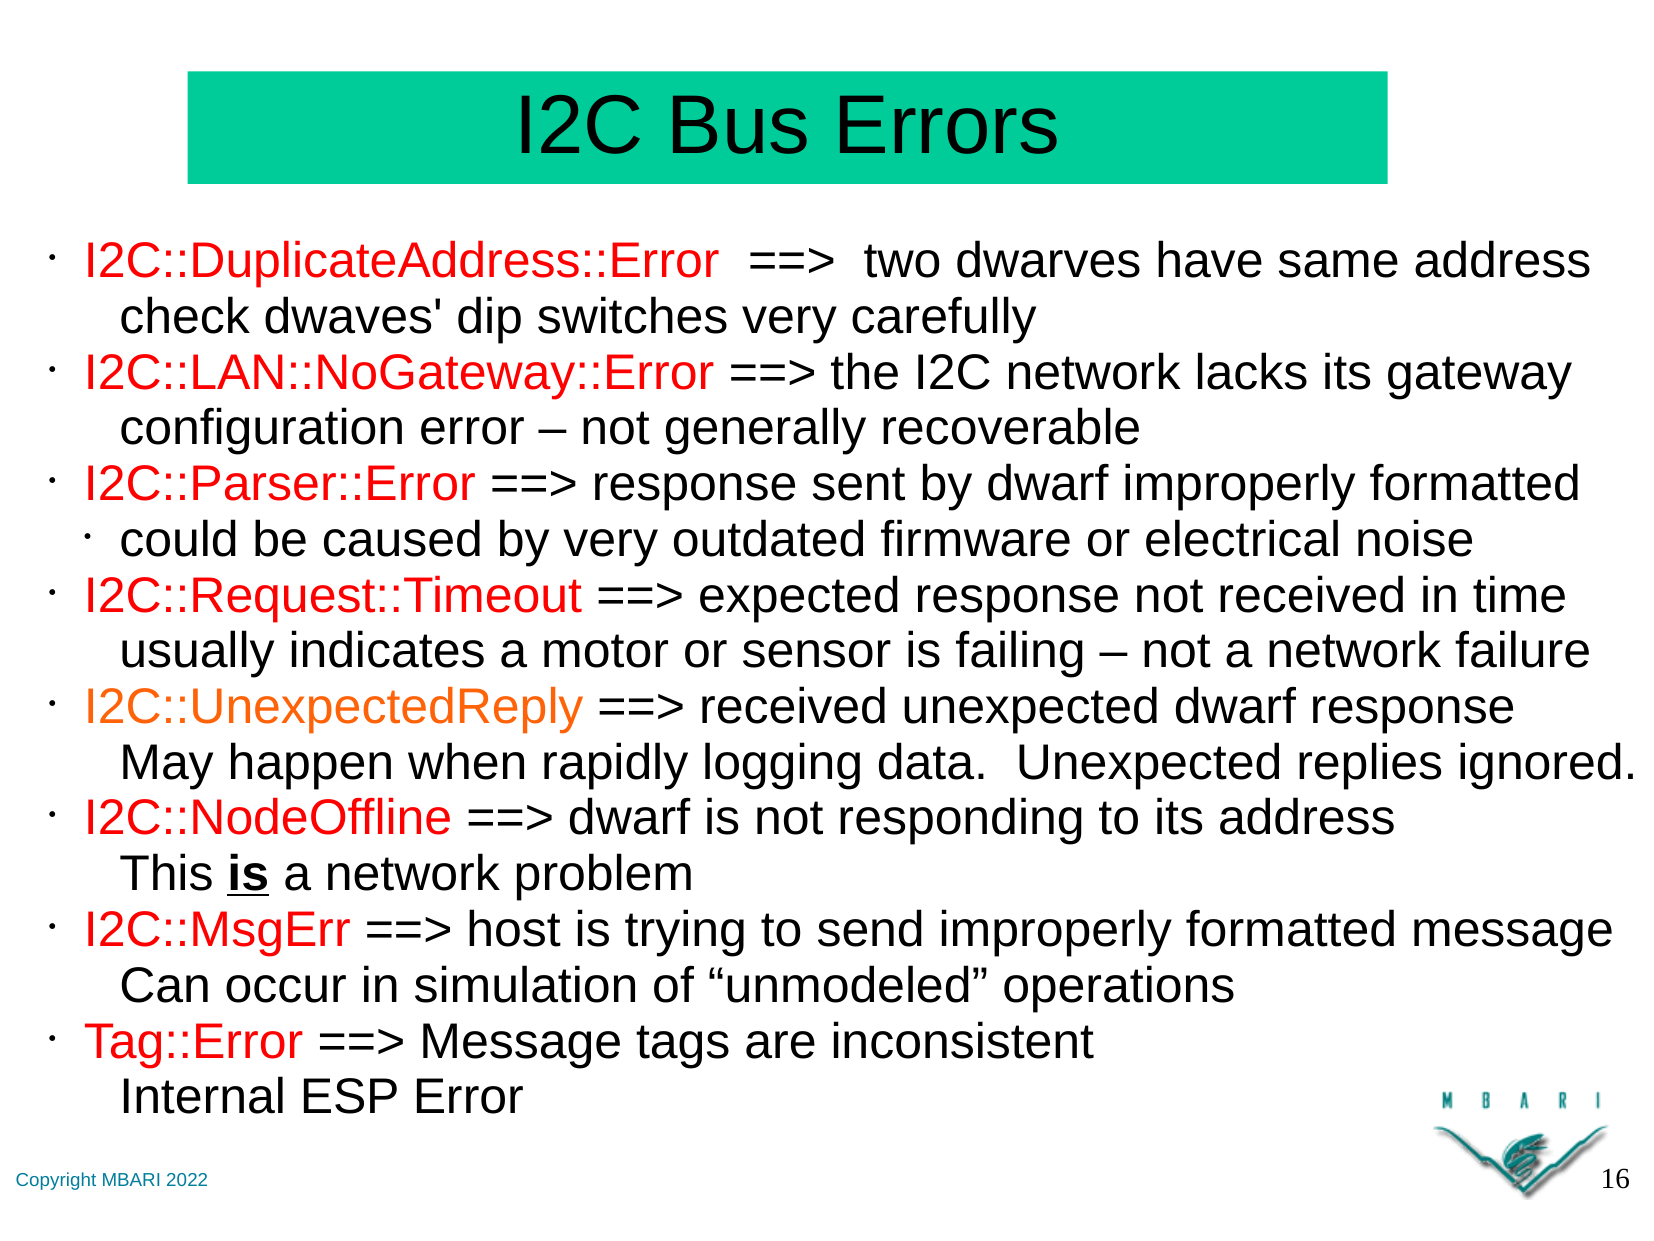

I2C Bus Errors
I2C::DuplicateAddress::Error ==> two dwarves have same address
check dwaves' dip switches very carefully
I2C::LAN::NoGateway::Error ==> the I2C network lacks its gateway
configuration error – not generally recoverable
I2C::Parser::Error ==> response sent by dwarf improperly formatted
could be caused by very outdated firmware or electrical noise
I2C::Request::Timeout ==> expected response not received in time
usually indicates a motor or sensor is failing – not a network failure
I2C::UnexpectedReply ==> received unexpected dwarf response
May happen when rapidly logging data. Unexpected replies ignored.
I2C::NodeOffline ==> dwarf is not responding to its address
This is a network problem
I2C::MsgErr ==> host is trying to send improperly formatted message
Can occur in simulation of “unmodeled” operations
Tag::Error ==> Message tags are inconsistent
Internal ESP Error